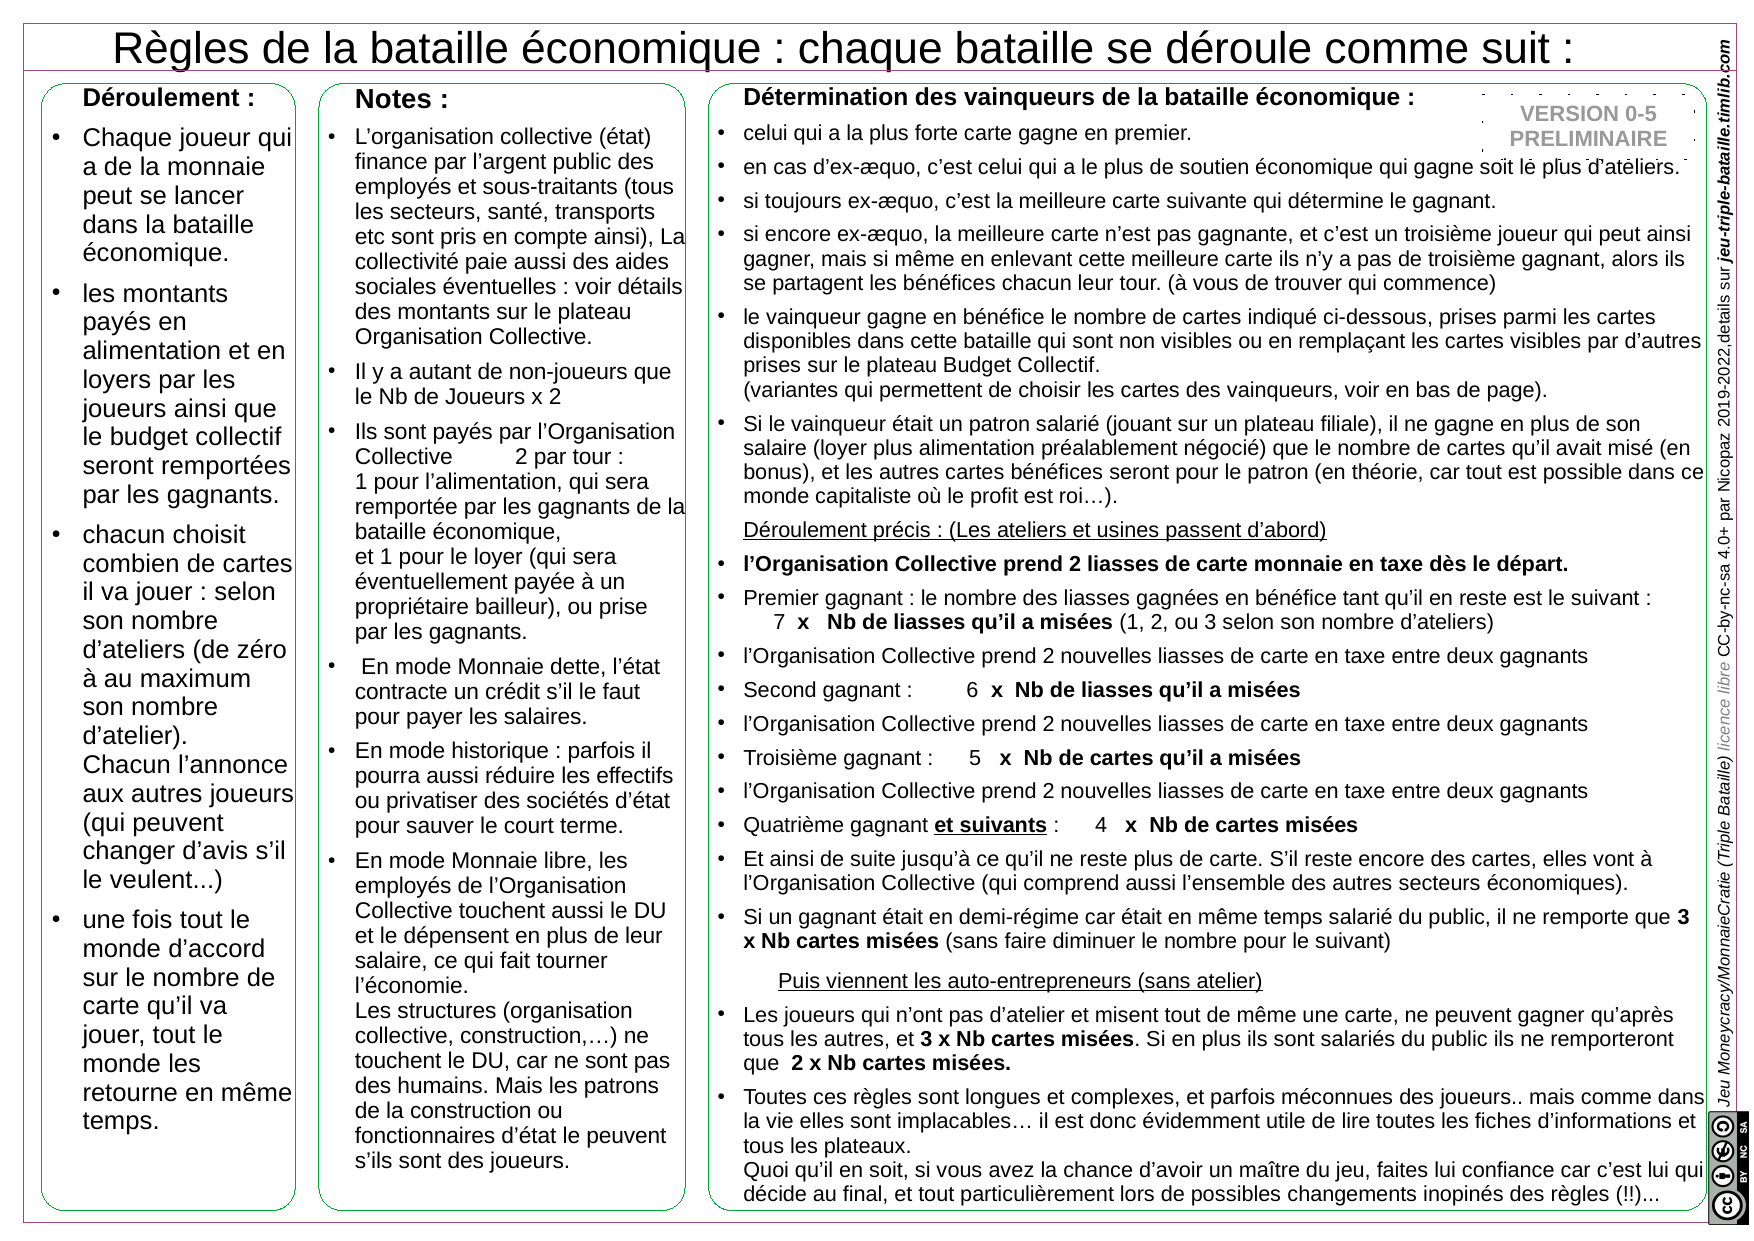

# Règles de la bataille économique : chaque bataille se déroule comme suit :
Déroulement :
Chaque joueur qui a de la monnaie peut se lancer dans la bataille économique.
les montants payés en alimentation et en loyers par les joueurs ainsi que le budget collectif seront remportées par les gagnants.
chacun choisit combien de cartes il va jouer : selon son nombre d’ateliers (de zéro à au maximum son nombre d’atelier).
Chacun l’annonce aux autres joueurs (qui peuvent changer d’avis s’il le veulent...)
une fois tout le monde d’accord sur le nombre de carte qu’il va jouer, tout le monde les retourne en même temps.
Notes :
L’organisation collective (état) finance par l’argent public des employés et sous-traitants (tous les secteurs, santé, transports etc sont pris en compte ainsi), La collectivité paie aussi des aides sociales éventuelles : voir détails des montants sur le plateau Organisation Collective.
Il y a autant de non-joueurs que le Nb de Joueurs x 2
Ils sont payés par l’Organisation Collective 2 par tour :
1 pour l’alimentation, qui sera remportée par les gagnants de la bataille économique,
et 1 pour le loyer (qui sera éventuellement payée à un propriétaire bailleur), ou prise par les gagnants.
 En mode Monnaie dette, l’état contracte un crédit s’il le faut pour payer les salaires.
En mode historique : parfois il pourra aussi réduire les effectifs ou privatiser des sociétés d’état pour sauver le court terme.
En mode Monnaie libre, les employés de l’Organisation Collective touchent aussi le DU et le dépensent en plus de leur salaire, ce qui fait tourner l’économie.
Les structures (organisation collective, construction,…) ne touchent le DU, car ne sont pas des humains. Mais les patrons de la construction ou fonctionnaires d’état le peuvent s’ils sont des joueurs.
Détermination des vainqueurs de la bataille économique :
celui qui a la plus forte carte gagne en premier.
en cas d’ex-æquo, c’est celui qui a le plus de soutien économique qui gagne soit le plus d’ateliers.
si toujours ex-æquo, c’est la meilleure carte suivante qui détermine le gagnant.
si encore ex-æquo, la meilleure carte n’est pas gagnante, et c’est un troisième joueur qui peut ainsi gagner, mais si même en enlevant cette meilleure carte ils n’y a pas de troisième gagnant, alors ils se partagent les bénéfices chacun leur tour. (à vous de trouver qui commence)
le vainqueur gagne en bénéfice le nombre de cartes indiqué ci-dessous, prises parmi les cartes disponibles dans cette bataille qui sont non visibles ou en remplaçant les cartes visibles par d’autres prises sur le plateau Budget Collectif.
(variantes qui permettent de choisir les cartes des vainqueurs, voir en bas de page).
Si le vainqueur était un patron salarié (jouant sur un plateau filiale), il ne gagne en plus de son salaire (loyer plus alimentation préalablement négocié) que le nombre de cartes qu’il avait misé (en bonus), et les autres cartes bénéfices seront pour le patron (en théorie, car tout est possible dans ce monde capitaliste où le profit est roi…).
Déroulement précis : (Les ateliers et usines passent d’abord)
l’Organisation Collective prend 2 liasses de carte monnaie en taxe dès le départ.
Premier gagnant : le nombre des liasses gagnées en bénéfice tant qu’il en reste est le suivant :
 7 x Nb de liasses qu’il a misées (1, 2, ou 3 selon son nombre d’ateliers)
l’Organisation Collective prend 2 nouvelles liasses de carte en taxe entre deux gagnants
Second gagnant : 6 x Nb de liasses qu’il a misées
l’Organisation Collective prend 2 nouvelles liasses de carte en taxe entre deux gagnants
Troisième gagnant : 5 x Nb de cartes qu’il a misées
l’Organisation Collective prend 2 nouvelles liasses de carte en taxe entre deux gagnants
Quatrième gagnant et suivants : 4 x Nb de cartes misées
Et ainsi de suite jusqu’à ce qu’il ne reste plus de carte. S’il reste encore des cartes, elles vont à l’Organisation Collective (qui comprend aussi l’ensemble des autres secteurs économiques).
Si un gagnant était en demi-régime car était en même temps salarié du public, il ne remporte que 3 x Nb cartes misées (sans faire diminuer le nombre pour le suivant)
Puis viennent les auto-entrepreneurs (sans atelier)
Les joueurs qui n’ont pas d’atelier et misent tout de même une carte, ne peuvent gagner qu’après tous les autres, et 3 x Nb cartes misées. Si en plus ils sont salariés du public ils ne remporteront que 2 x Nb cartes misées.
Toutes ces règles sont longues et complexes, et parfois méconnues des joueurs.. mais comme dans la vie elles sont implacables… il est donc évidemment utile de lire toutes les fiches d’informations et tous les plateaux.
Quoi qu’il en soit, si vous avez la chance d’avoir un maître du jeu, faites lui confiance car c’est lui qui décide au final, et tout particulièrement lors de possibles changements inopinés des règles (!!)...
VERSION 0-5 PRELIMINAIRE